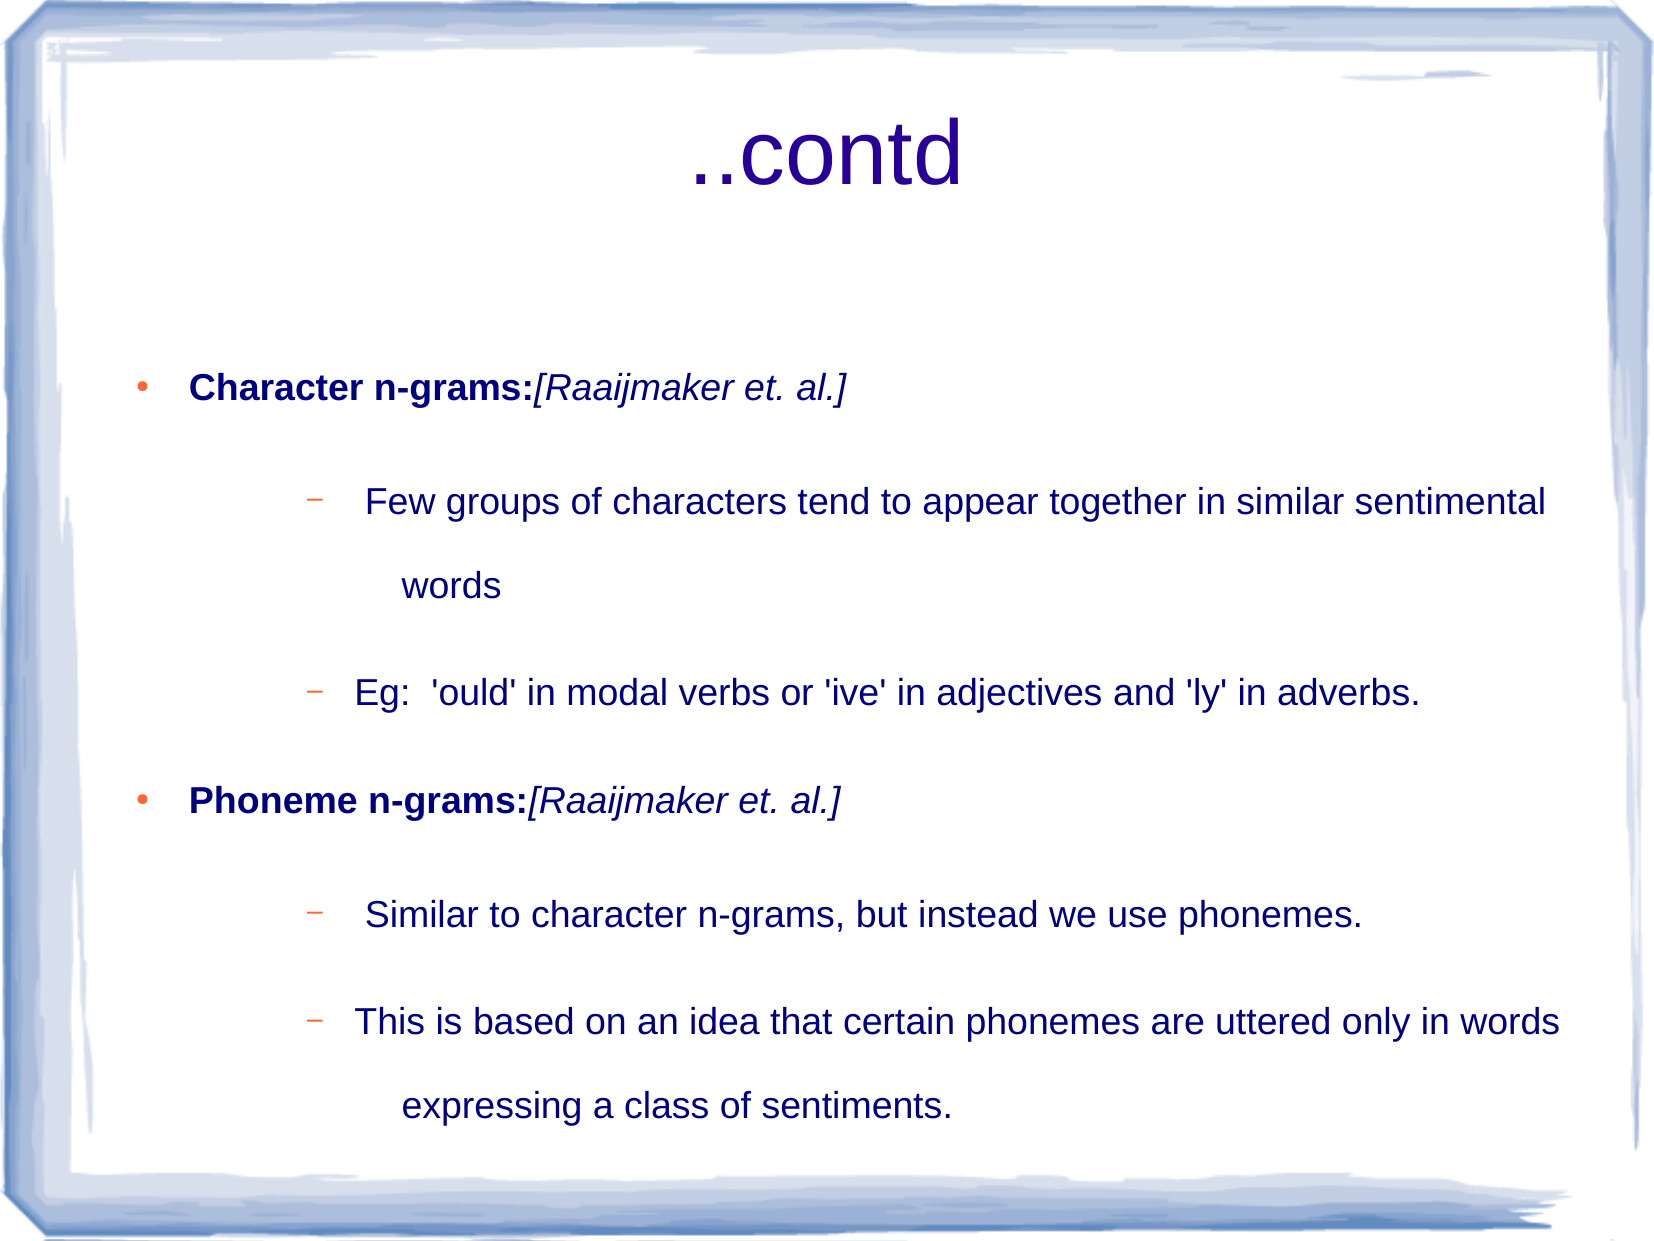

# ..contd
Character n-grams:[Raaijmaker et. al.]
 Few groups of characters tend to appear together in similar sentimental words
Eg: 'ould' in modal verbs or 'ive' in adjectives and 'ly' in adverbs.
Phoneme n-grams:[Raaijmaker et. al.]
 Similar to character n-grams, but instead we use phonemes.
This is based on an idea that certain phonemes are uttered only in words expressing a class of sentiments.